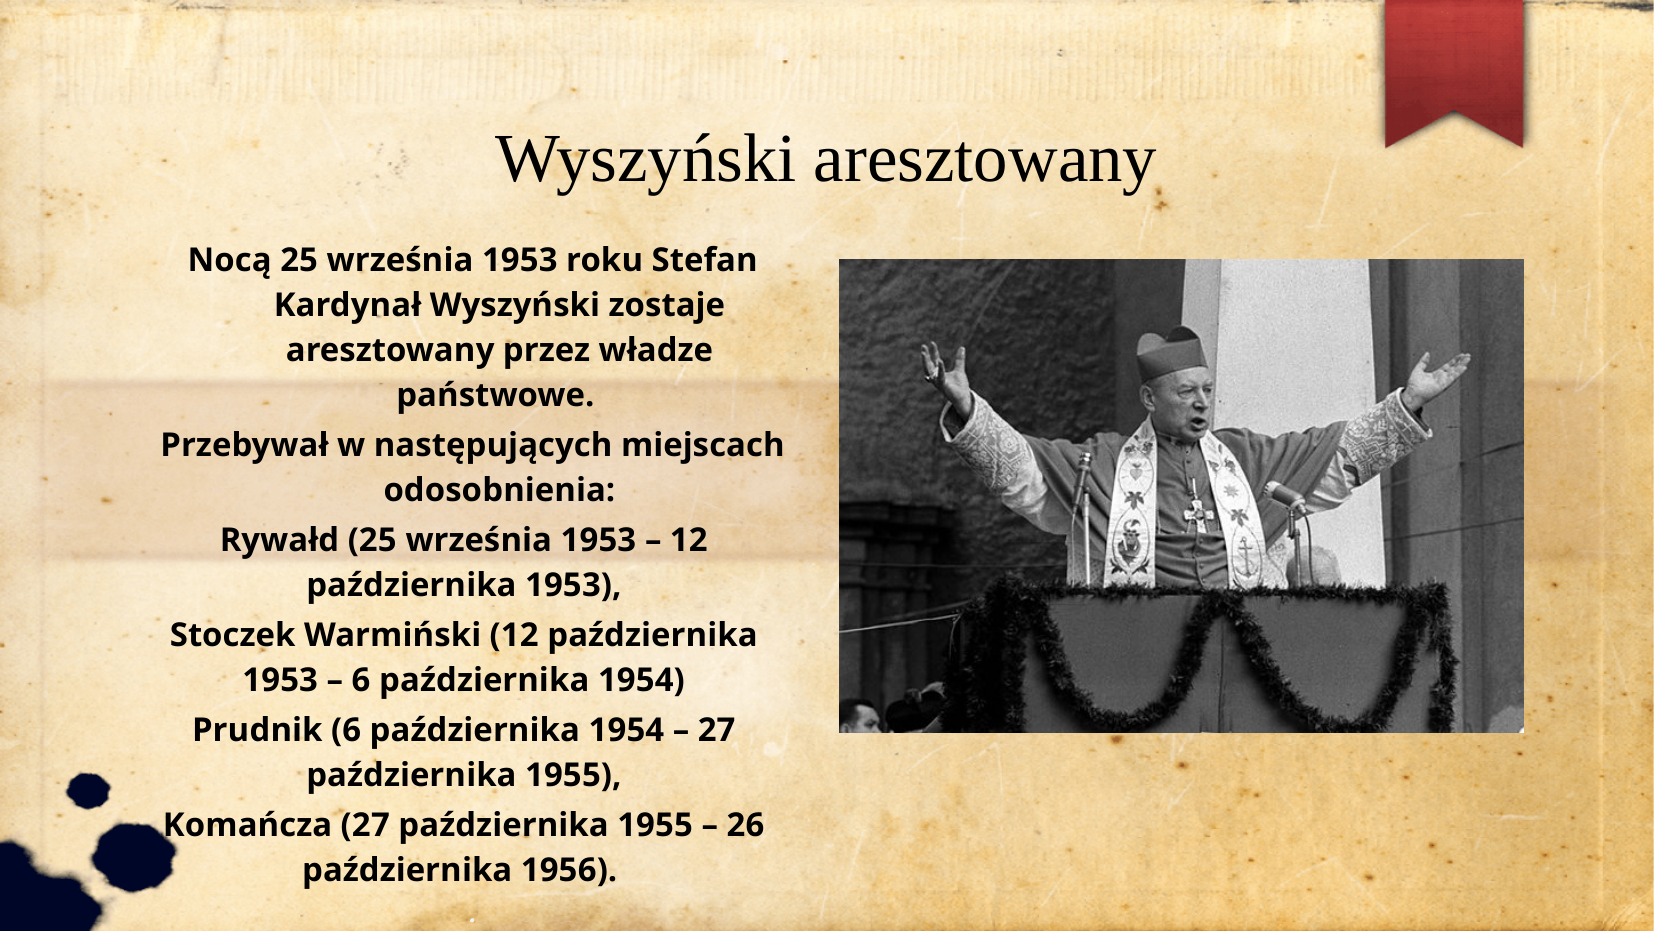

# Wyszyński aresztowany
Nocą 25 września 1953 roku Stefan Kardynał Wyszyński zostaje aresztowany przez władze państwowe.
Przebywał w następujących miejscach odosobnienia:
Rywałd (25 września 1953 – 12 października 1953),
Stoczek Warmiński (12 października 1953 – 6 października 1954)
Prudnik (6 października 1954 – 27 października 1955),
Komańcza (27 października 1955 – 26 października 1956).
.